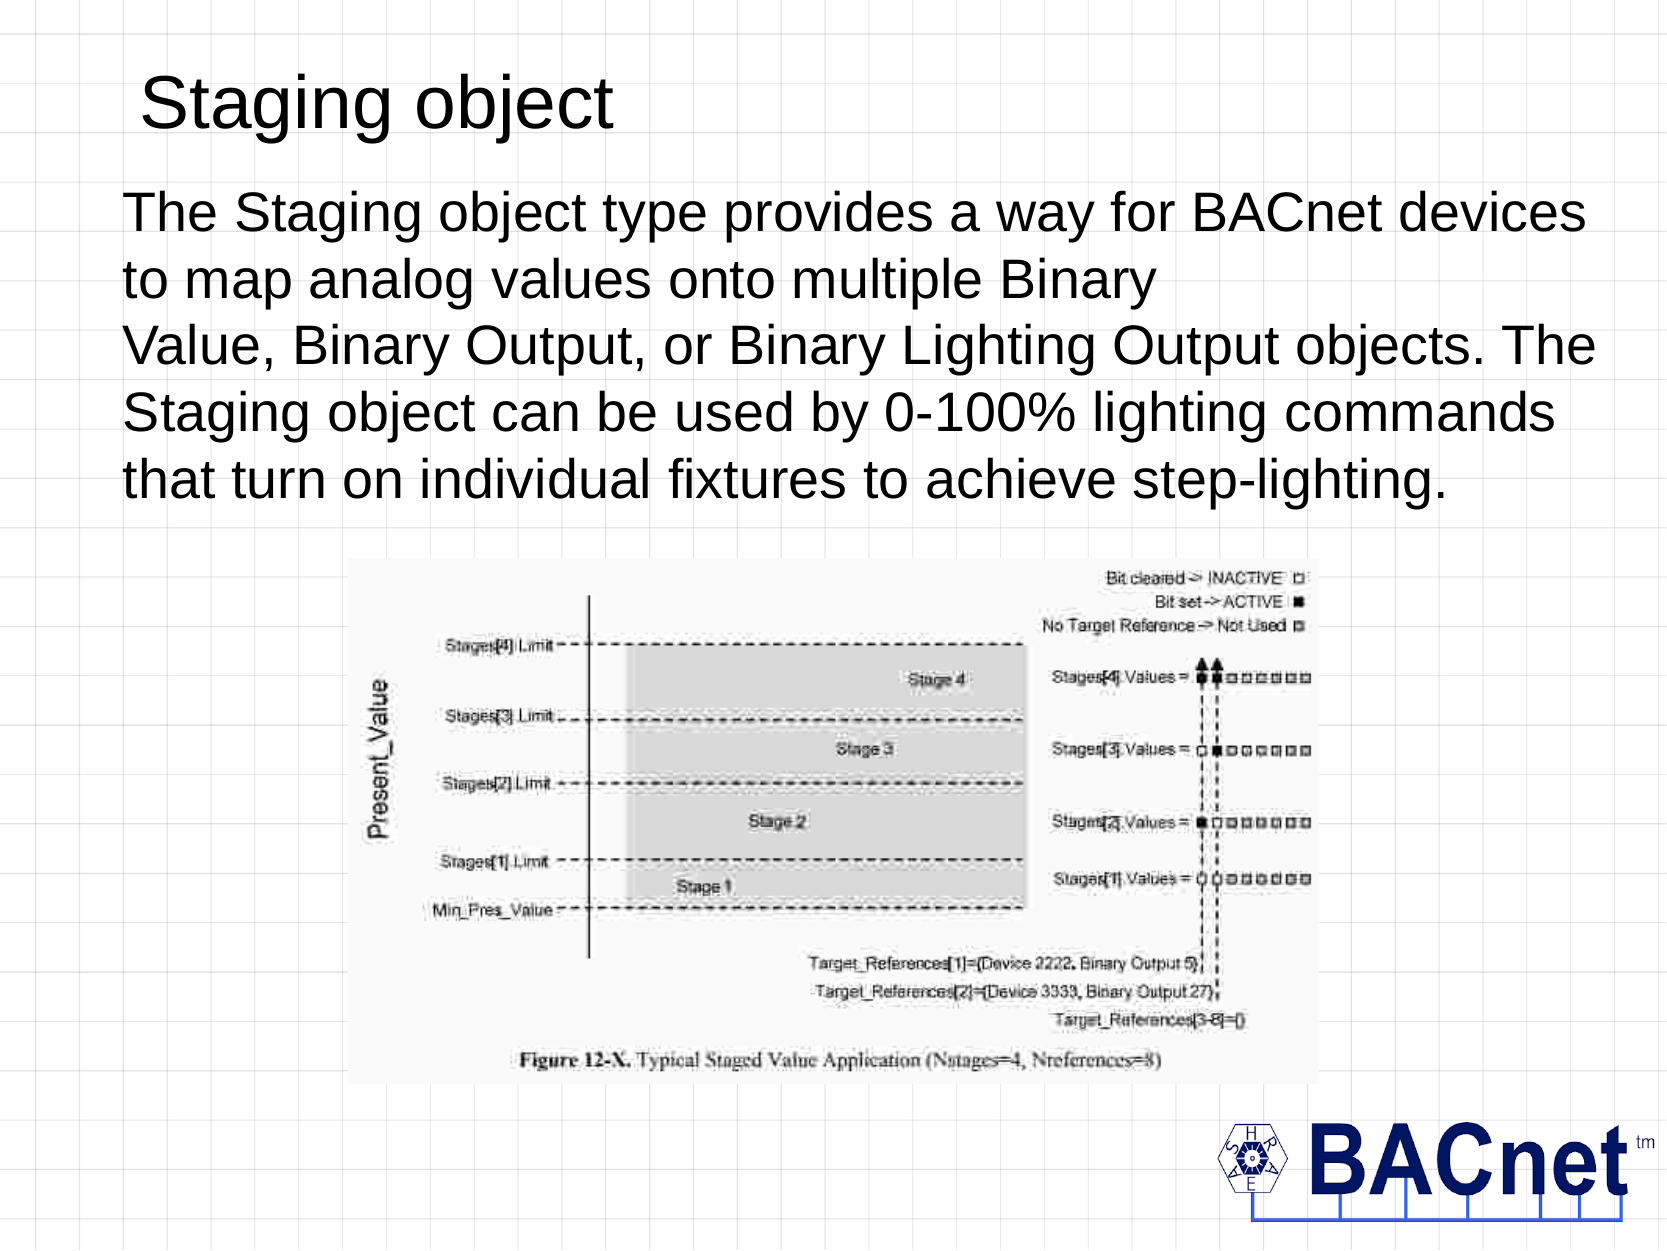

# Staging object
The Staging object type provides a way for BACnet devices to map analog values onto multiple Binary
Value, Binary Output, or Binary Lighting Output objects. The Staging object can be used by 0-100% lighting commands that turn on individual fixtures to achieve step-lighting.